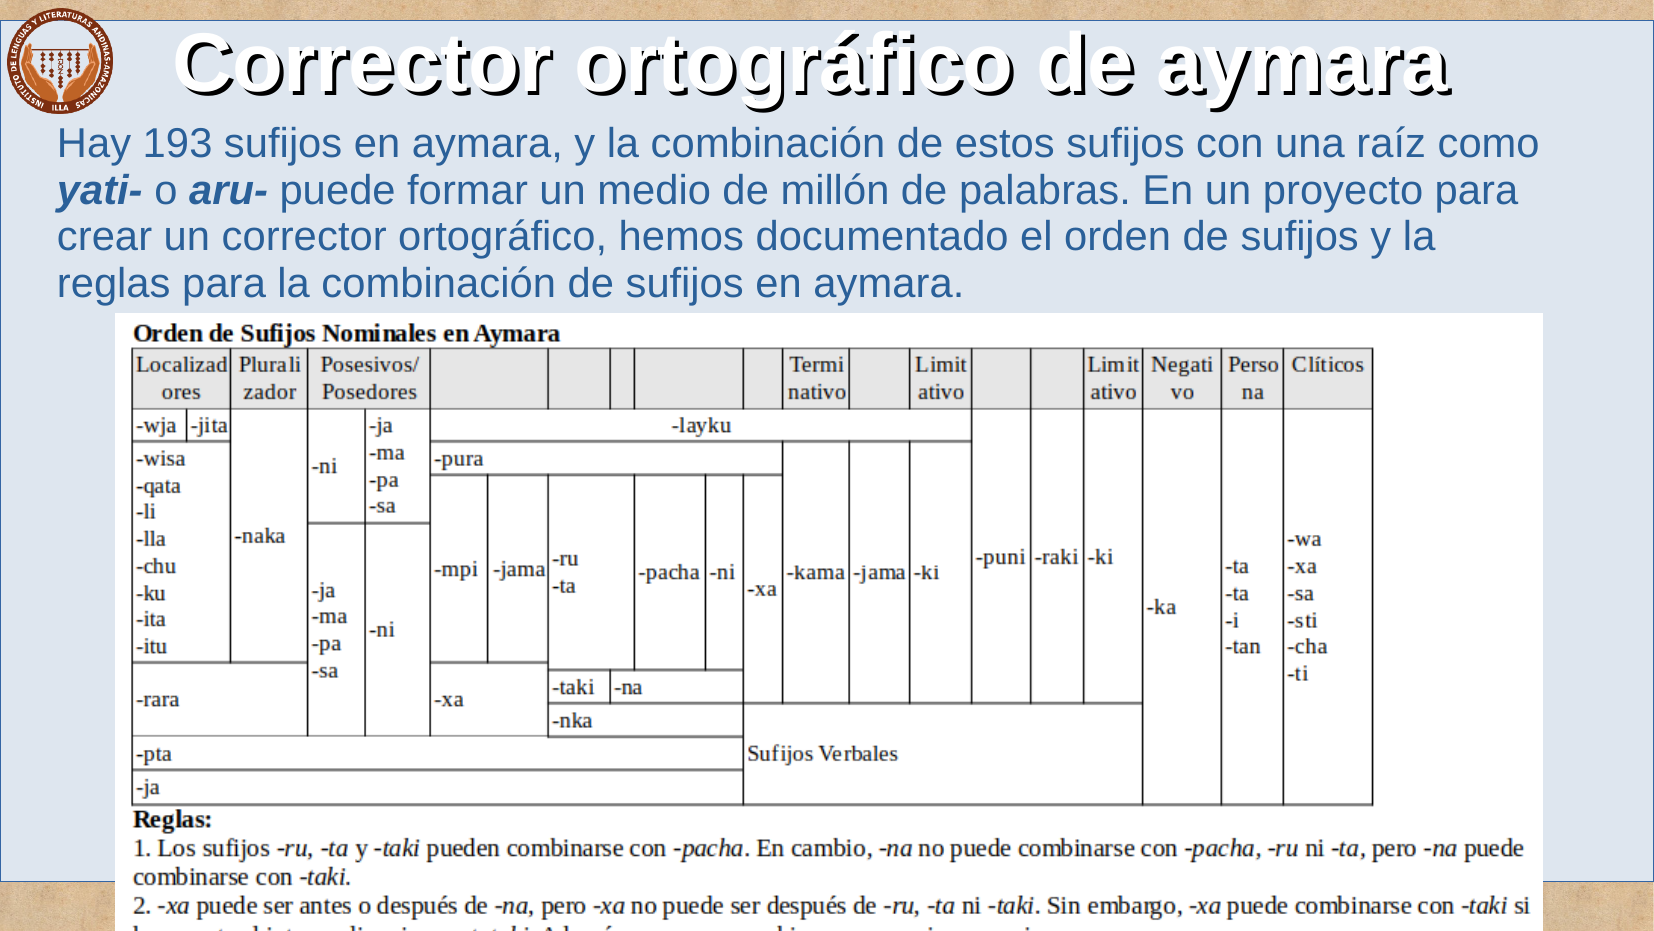

#
Corrector ortográfico de aymara
Hay 193 sufijos en aymara, y la combinación de estos sufijos con una raíz como yati- o aru- puede formar un medio de millón de palabras. En un proyecto para crear un corrector ortográfico, hemos documentado el orden de sufijos y la reglas para la combinación de sufijos en aymara.